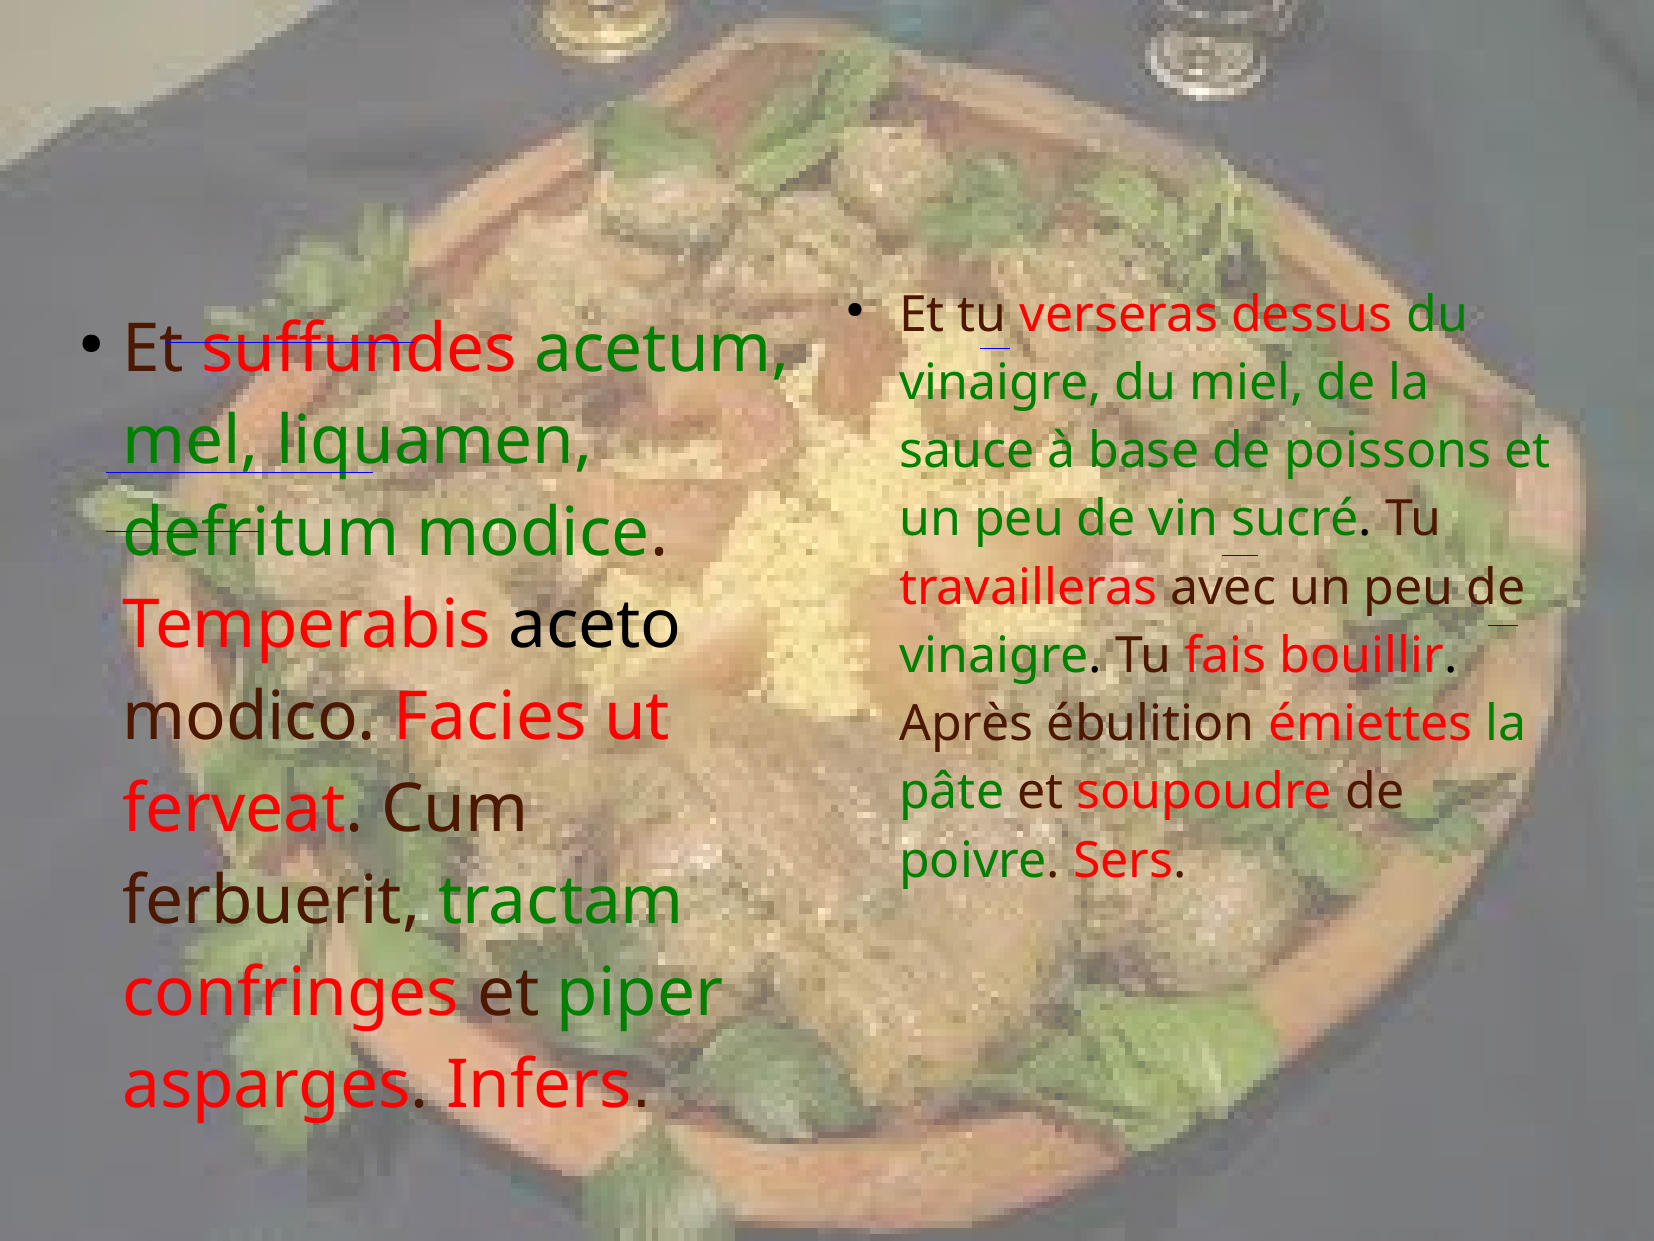

# Et suffundes acetum, mel, liquamen, defritum modice. Temperabis aceto modico. Facies ut ferveat. Cum ferbuerit, tractam confringes et piper asparges. Infers.
Et tu verseras dessus du vinaigre, du miel, de la sauce à base de poissons et un peu de vin sucré. Tu travailleras avec un peu de vinaigre. Tu fais bouillir. Après ébulition émiettes la pâte et soupoudre de poivre. Sers.